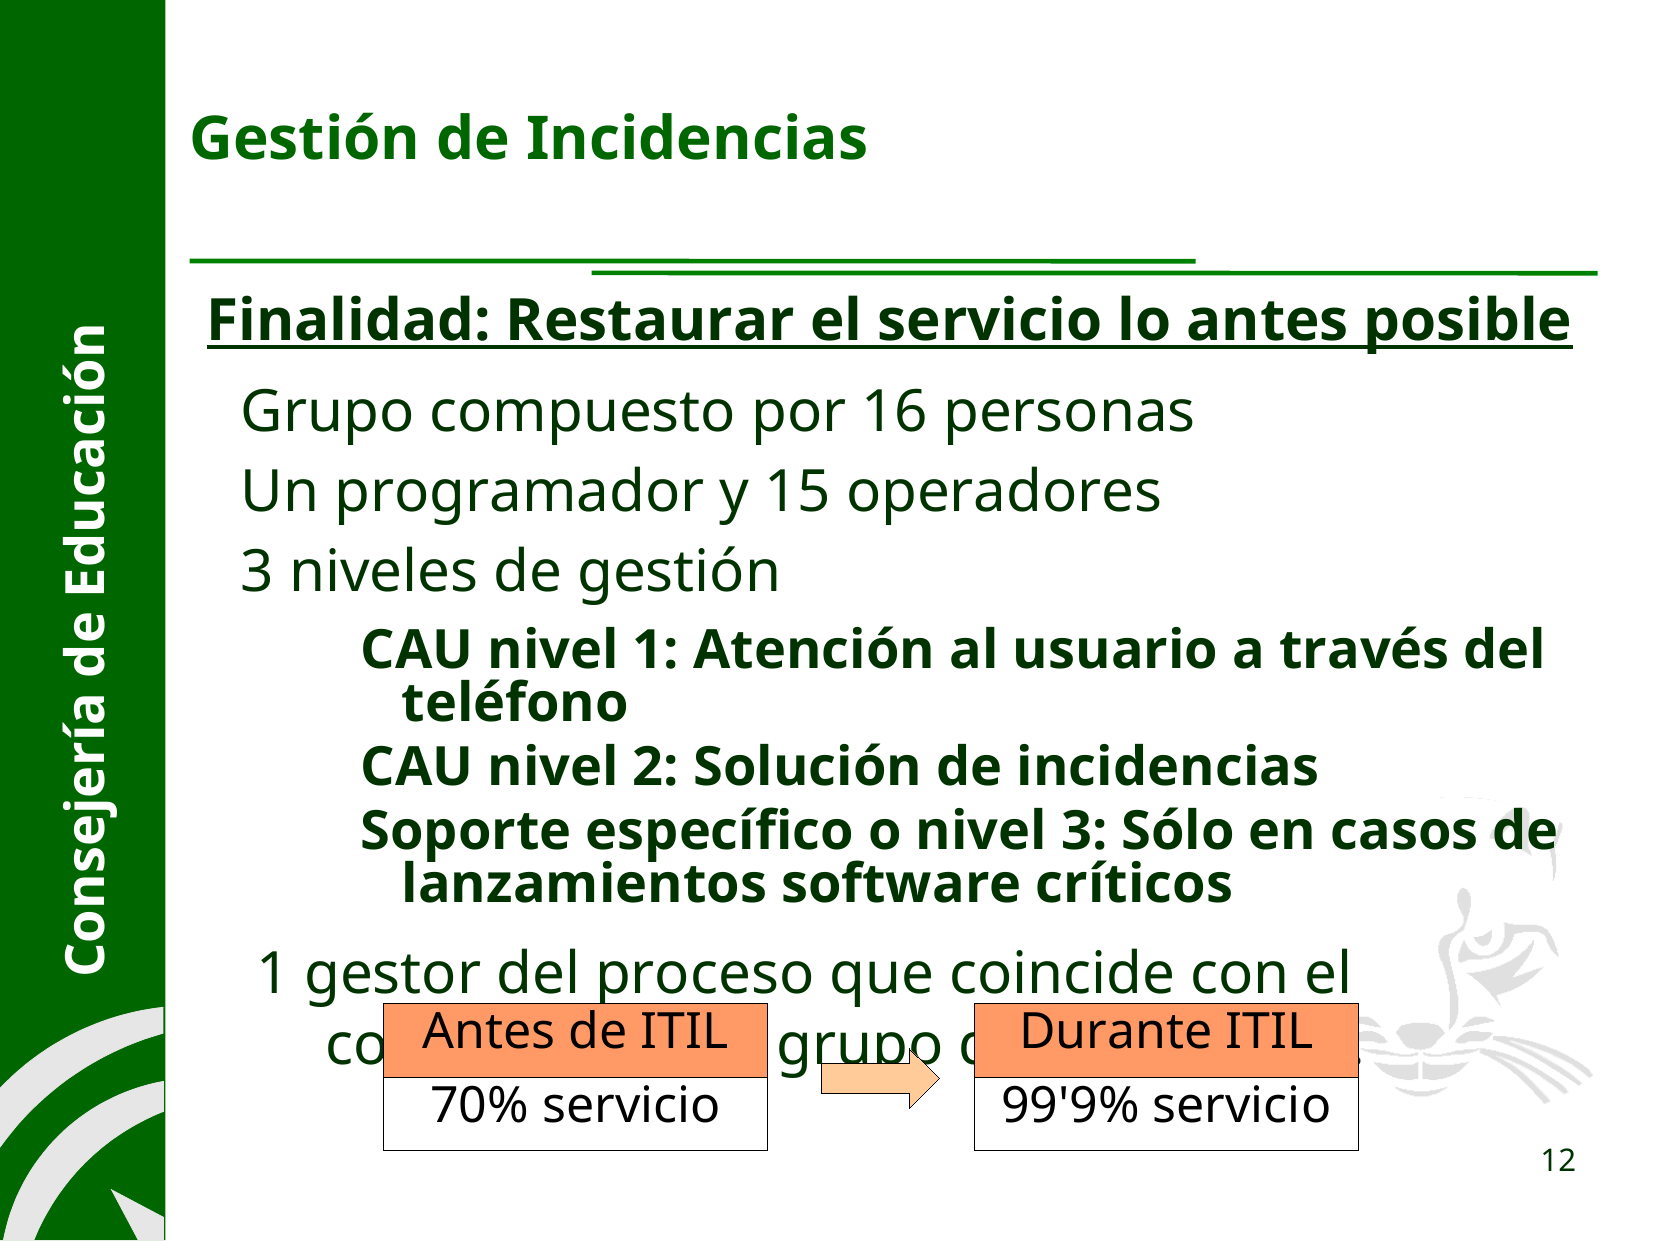

# Gestión de Incidencias
Finalidad: Restaurar el servicio lo antes posible
Grupo compuesto por 16 personas
Un programador y 15 operadores
3 niveles de gestión
CAU nivel 1: Atención al usuario a través del teléfono
CAU nivel 2: Solución de incidencias
Soporte específico o nivel 3: Sólo en casos de lanzamientos software críticos
 1 gestor del proceso que coincide con el coordinador del grupo de Incidencias.
Antes de ITIL
Durante ITIL
70% servicio
99'9% servicio
12